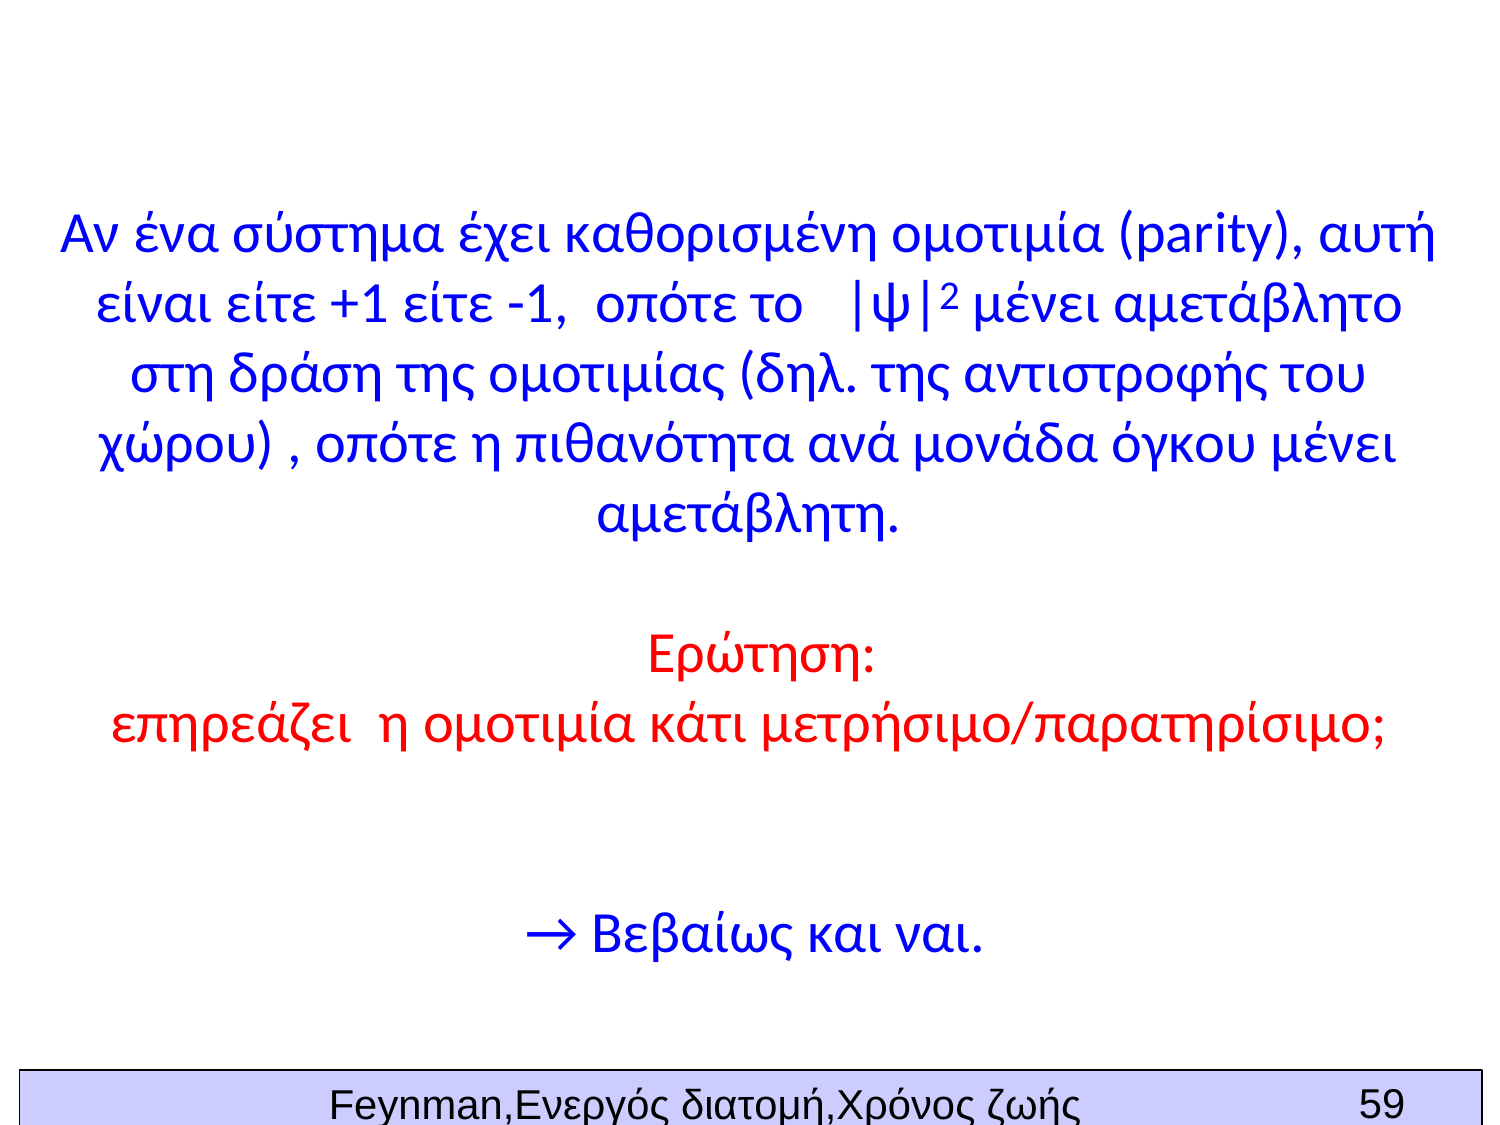

# Αν ένα σύστημα έχει καθορισμένη ομοτιμία (parity), αυτή είναι είτε +1 είτε -1, οπότε το |ψ|2 μένει αμετάβλητo στη δράση της ομοτιμίας (δηλ. της αντιστροφής του χώρου) , οπότε η πιθανότητα ανά μονάδα όγκου μένει αμετάβλητη. Ερώτηση: επηρεάζει η ομοτιμία κάτι μετρήσιμο/παρατηρίσιμο; → Βεβαίως και ναι.
59
Feynman,Eνεργός διατομή,Xρόνος ζωής